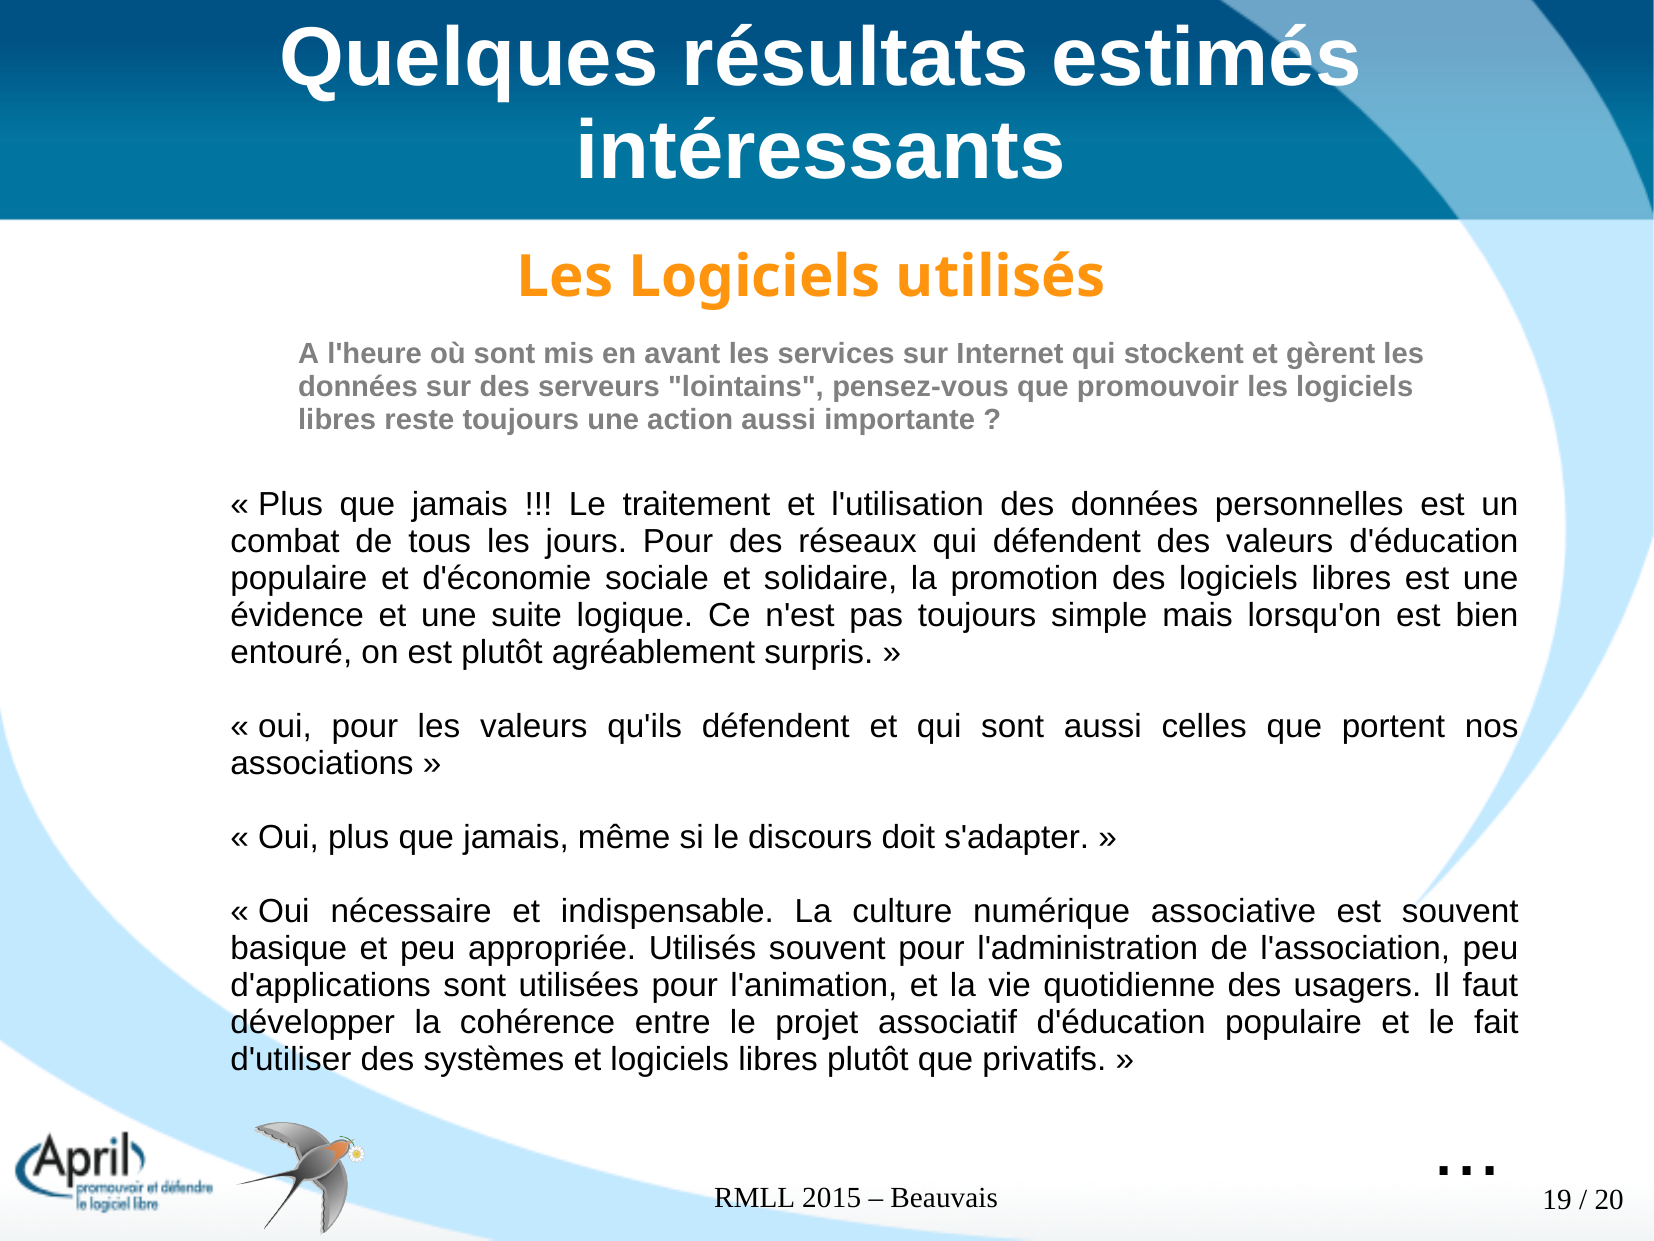

# Quelques résultats estimés intéressants
Les Logiciels utilisés
A l'heure où sont mis en avant les services sur Internet qui stockent et gèrent les données sur des serveurs "lointains", pensez-vous que promouvoir les logiciels libres reste toujours une action aussi importante ?
« Plus que jamais !!! Le traitement et l'utilisation des données personnelles est un combat de tous les jours. Pour des réseaux qui défendent des valeurs d'éducation populaire et d'économie sociale et solidaire, la promotion des logiciels libres est une évidence et une suite logique. Ce n'est pas toujours simple mais lorsqu'on est bien entouré, on est plutôt agréablement surpris. »
« oui, pour les valeurs qu'ils défendent et qui sont aussi celles que portent nos associations »
« Oui, plus que jamais, même si le discours doit s'adapter. »
« Oui nécessaire et indispensable. La culture numérique associative est souvent basique et peu appropriée. Utilisés souvent pour l'administration de l'association, peu d'applications sont utilisées pour l'animation, et la vie quotidienne des usagers. Il faut développer la cohérence entre le projet associatif d'éducation populaire et le fait d'utiliser des systèmes et logiciels libres plutôt que privatifs. »
...
19